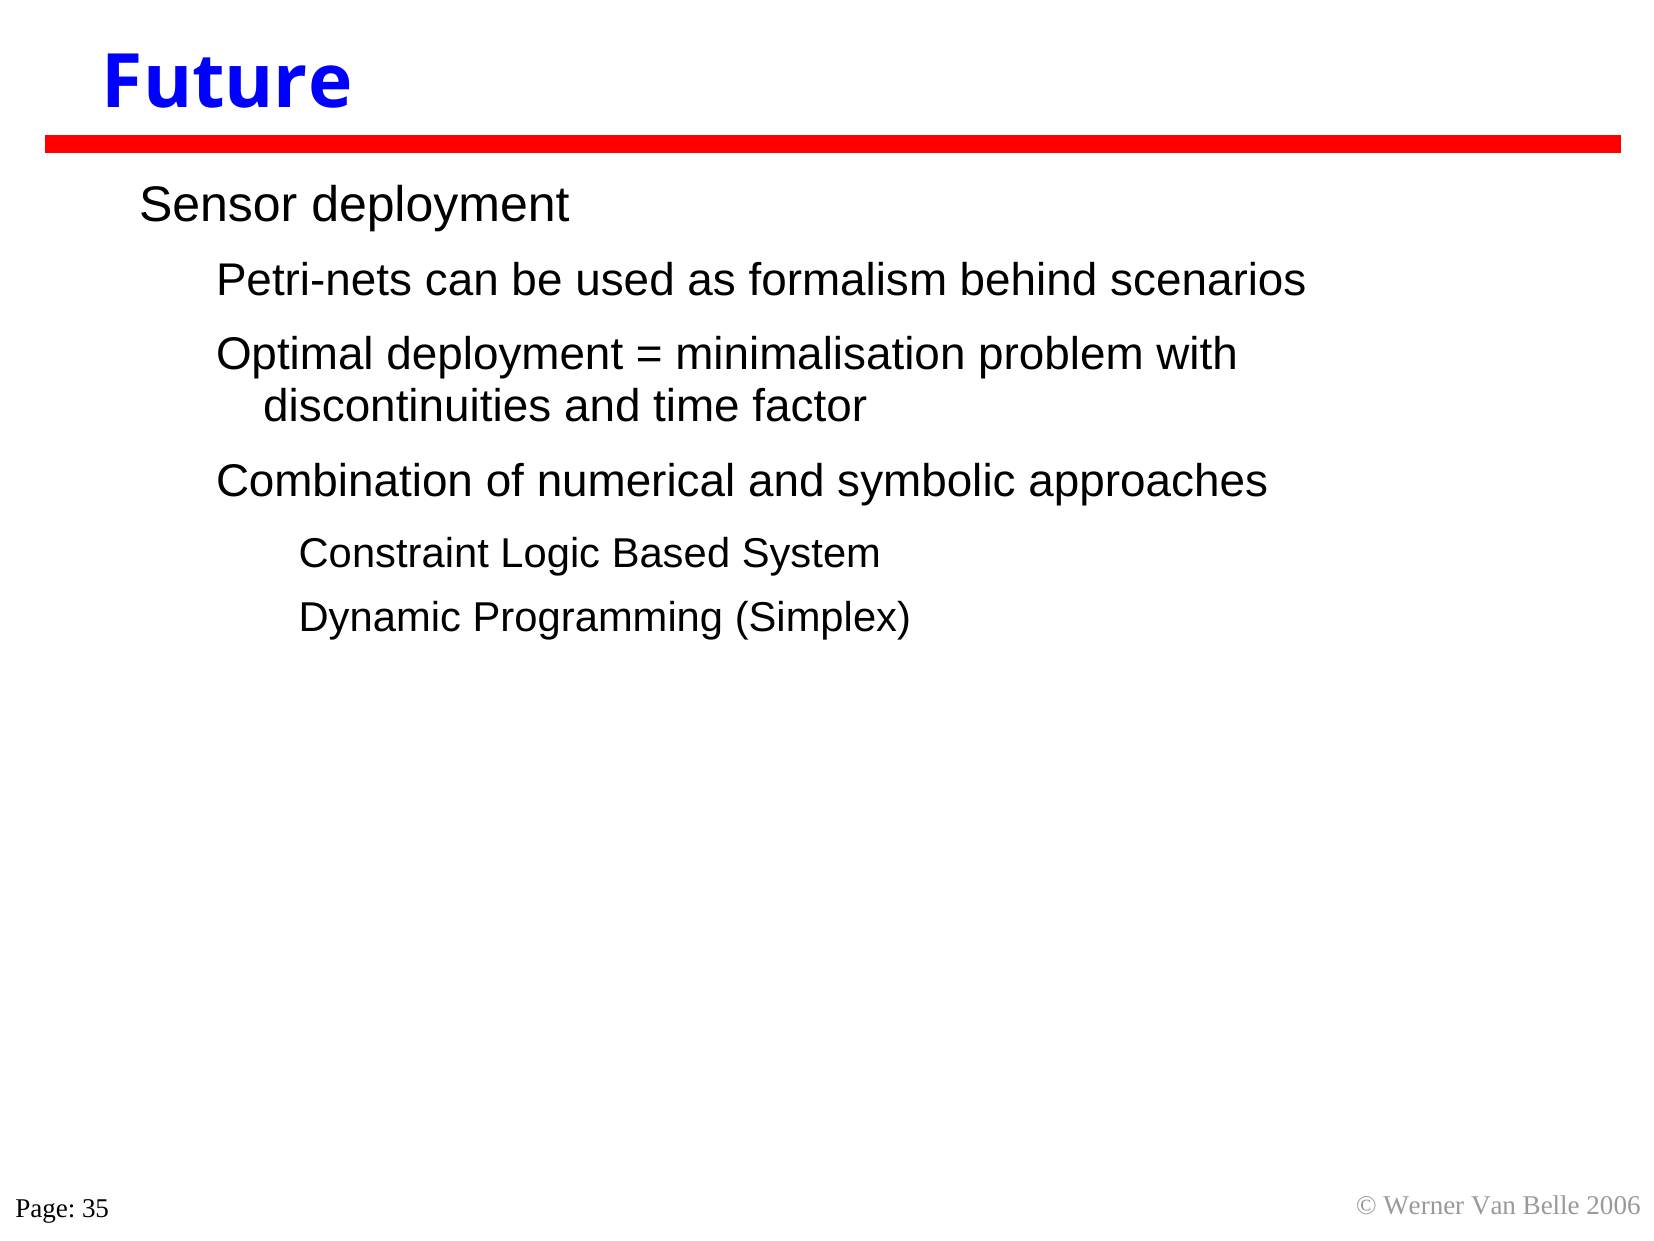

# Future
Sensor deployment
Petri-nets can be used as formalism behind scenarios
Optimal deployment = minimalisation problem with discontinuities and time factor
Combination of numerical and symbolic approaches
Constraint Logic Based System
Dynamic Programming (Simplex)